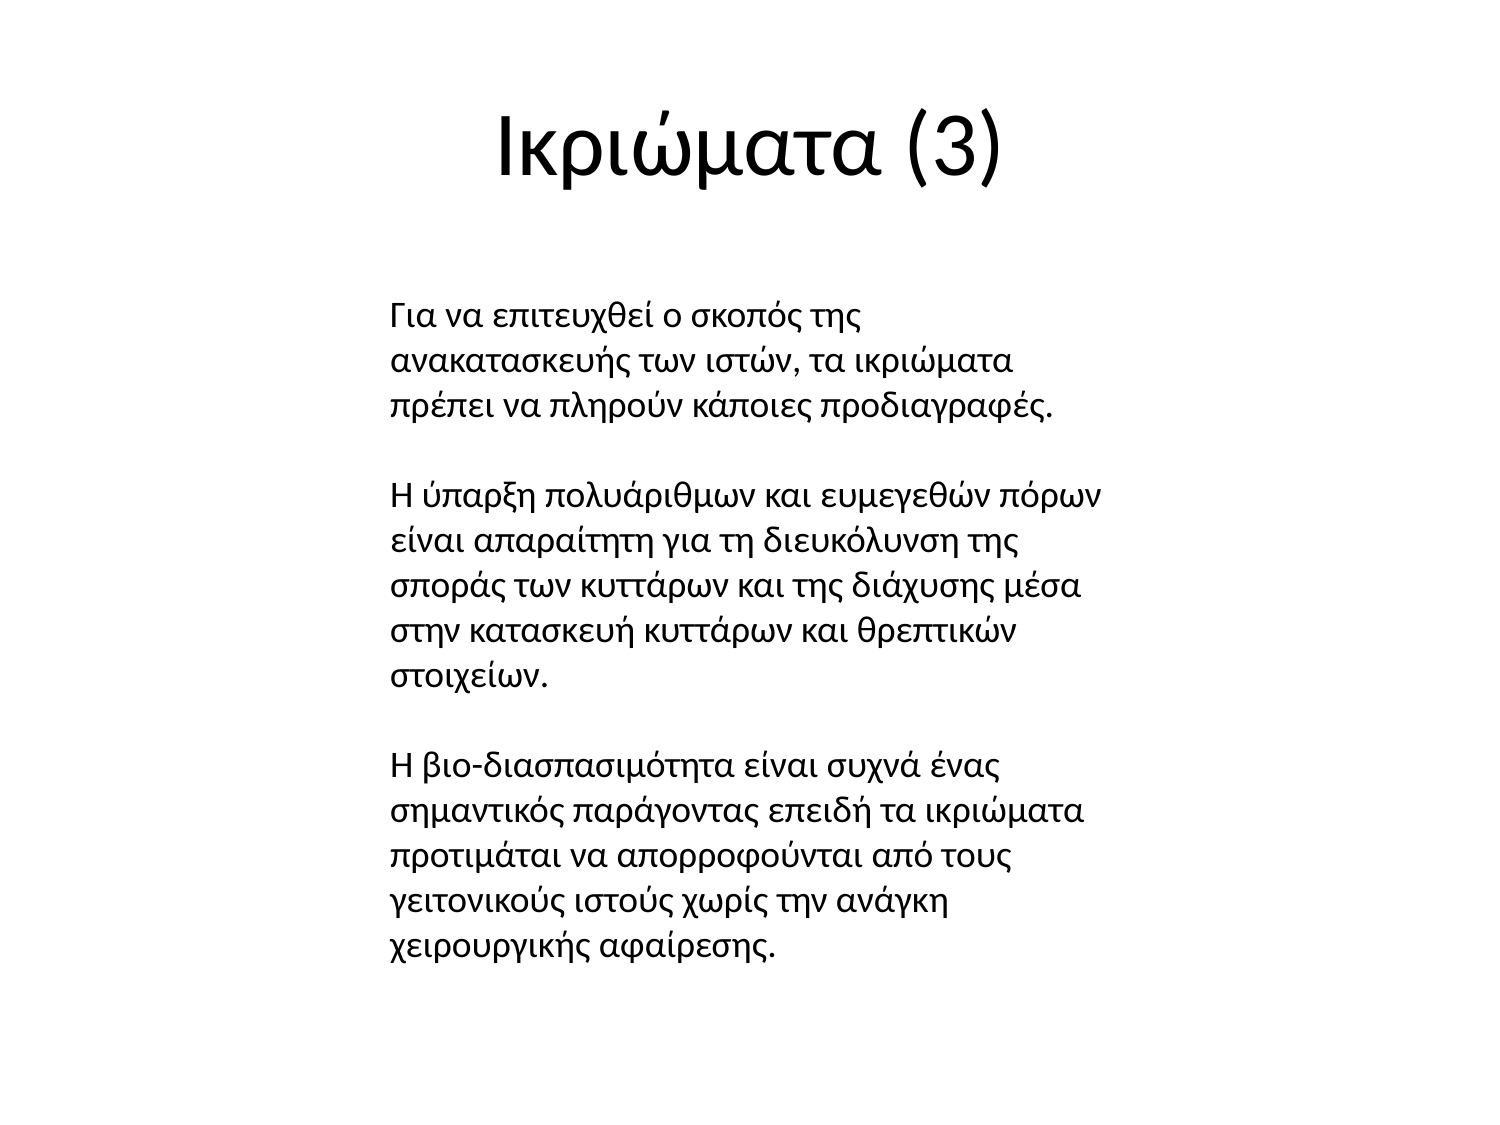

# Ικριώματα (3)
Για να επιτευχθεί ο σκοπός της ανακατασκευής των ιστών, τα ικριώματα πρέπει να πληρούν κάποιες προδιαγραφές.
Η ύπαρξη πολυάριθμων και ευμεγεθών πόρων είναι απαραίτητη για τη διευκόλυνση της σποράς των κυττάρων και της διάχυσης μέσα στην κατασκευή κυττάρων και θρεπτικών στοιχείων.
Η βιο-διασπασιμότητα είναι συχνά ένας σημαντικός παράγοντας επειδή τα ικριώματα προτιμάται να απορροφούνται από τους γειτονικούς ιστούς χωρίς την ανάγκη χειρουργικής αφαίρεσης.